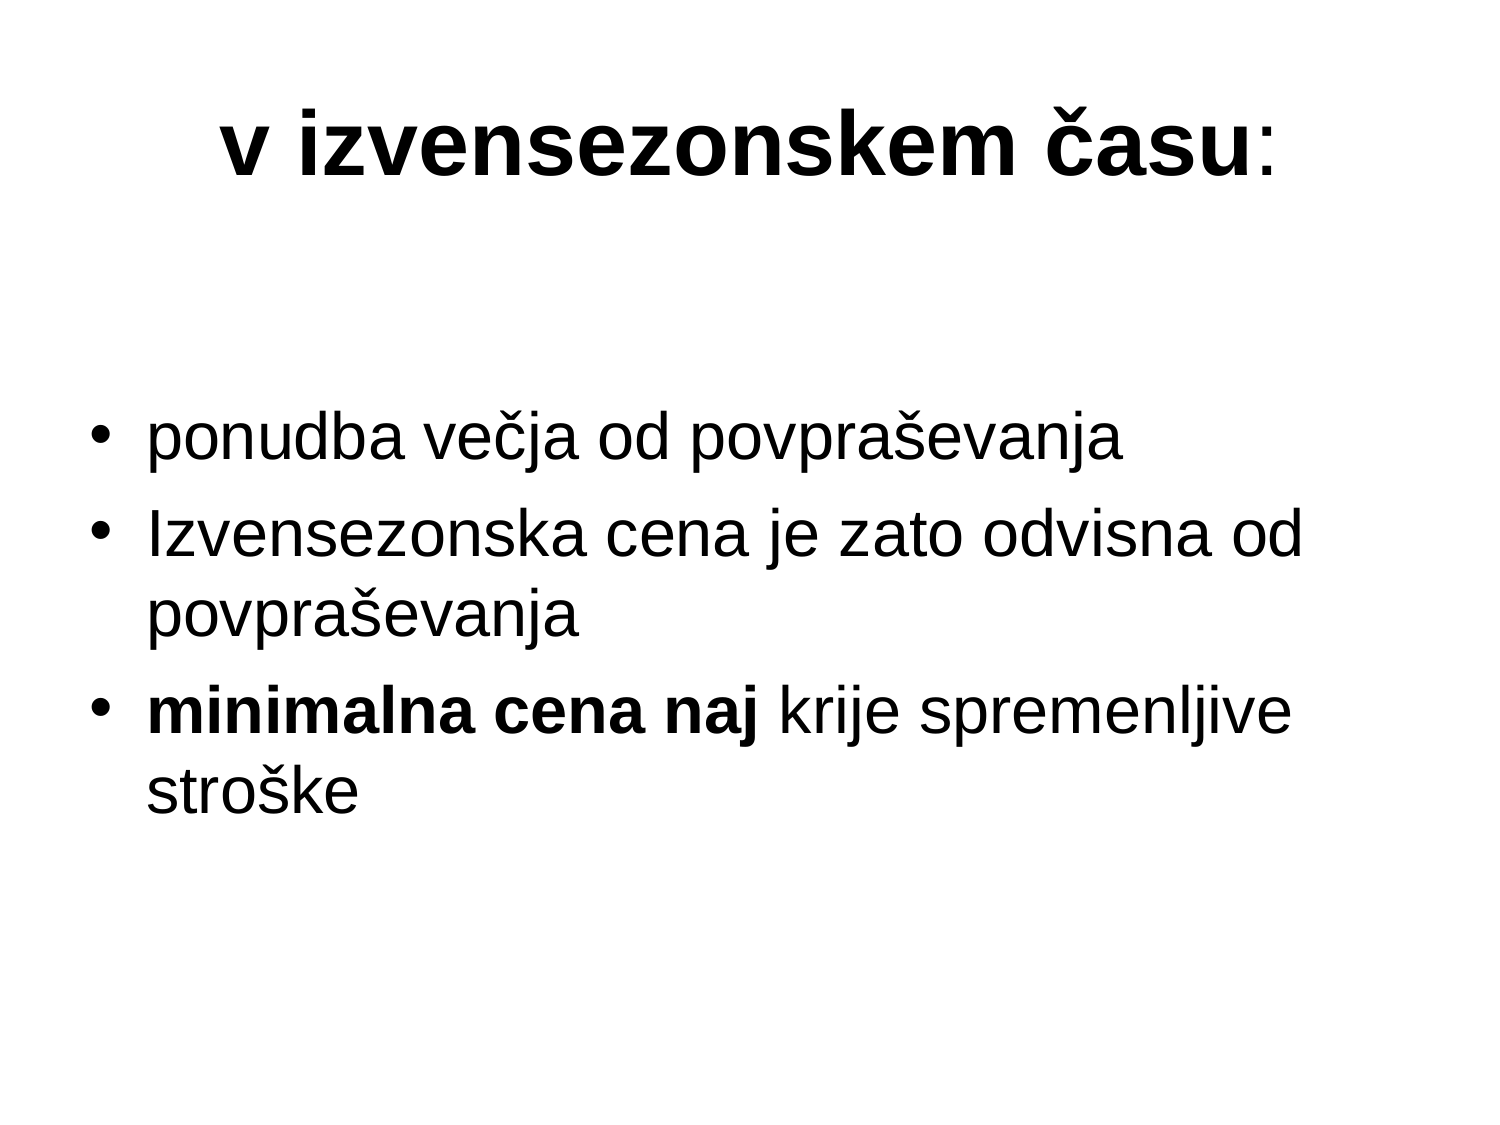

# v izvensezonskem času:
ponudba večja od povpraševanja
Izvensezonska cena je zato odvisna od povpraševanja
minimalna cena naj krije spremenljive stroške